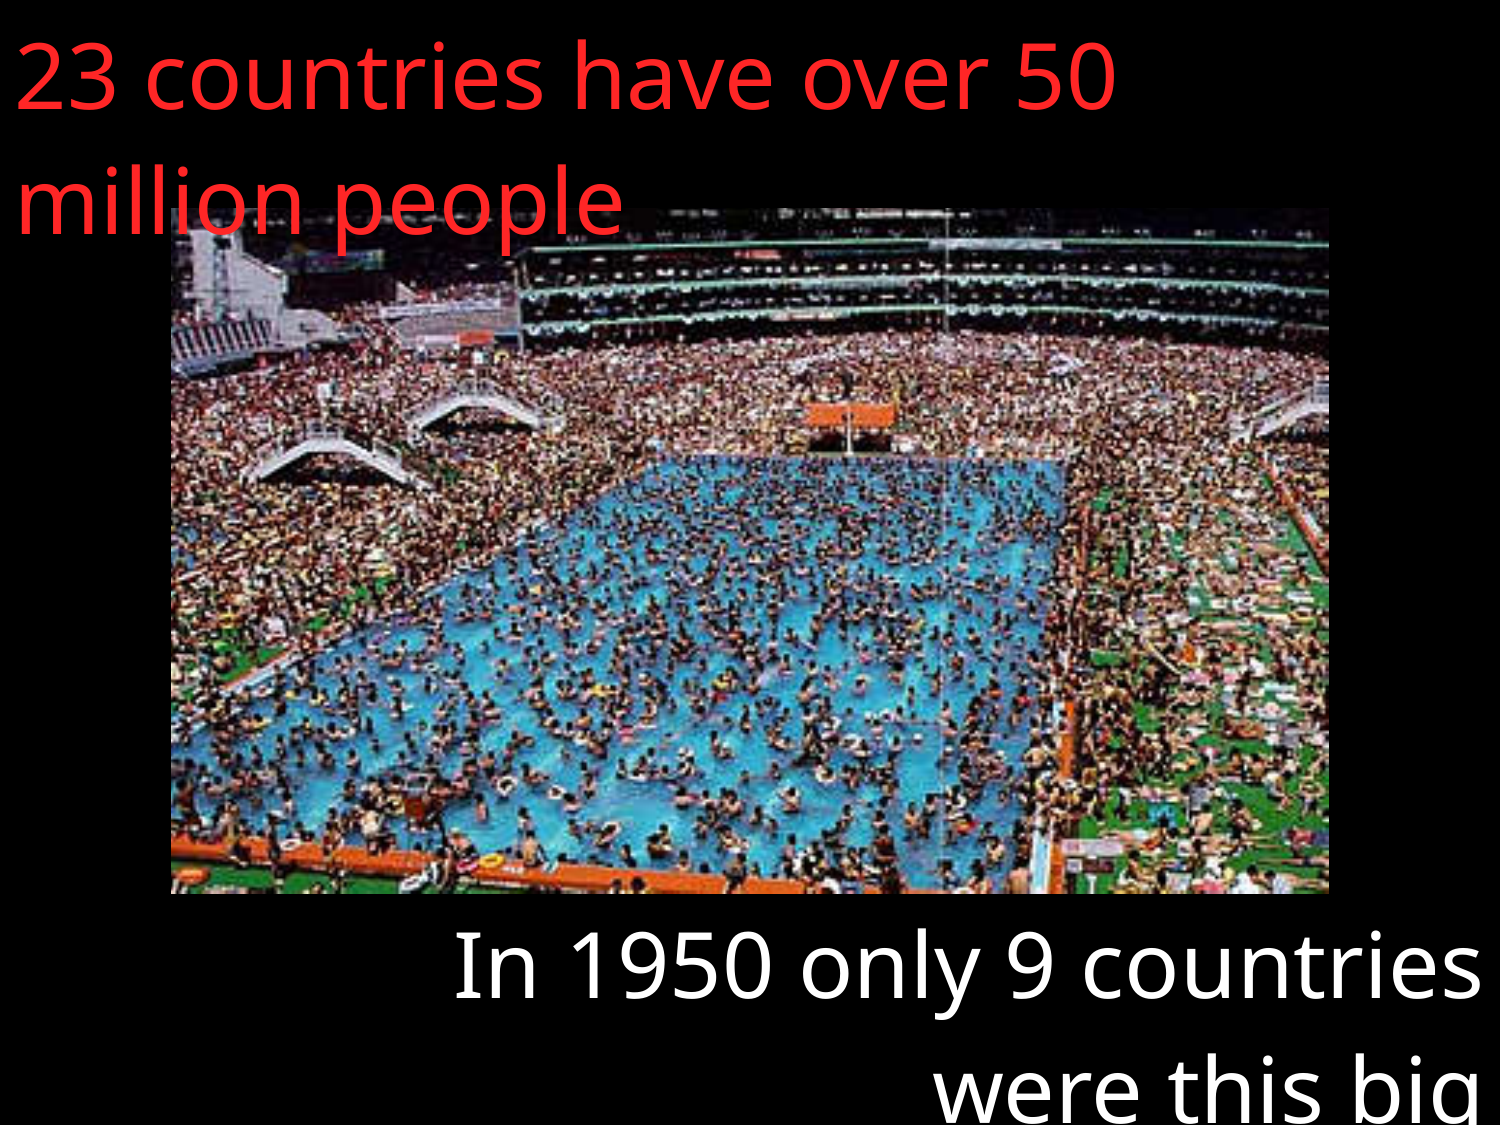

# 23 countries have over 50 million people
In 1950 only 9 countries were this big